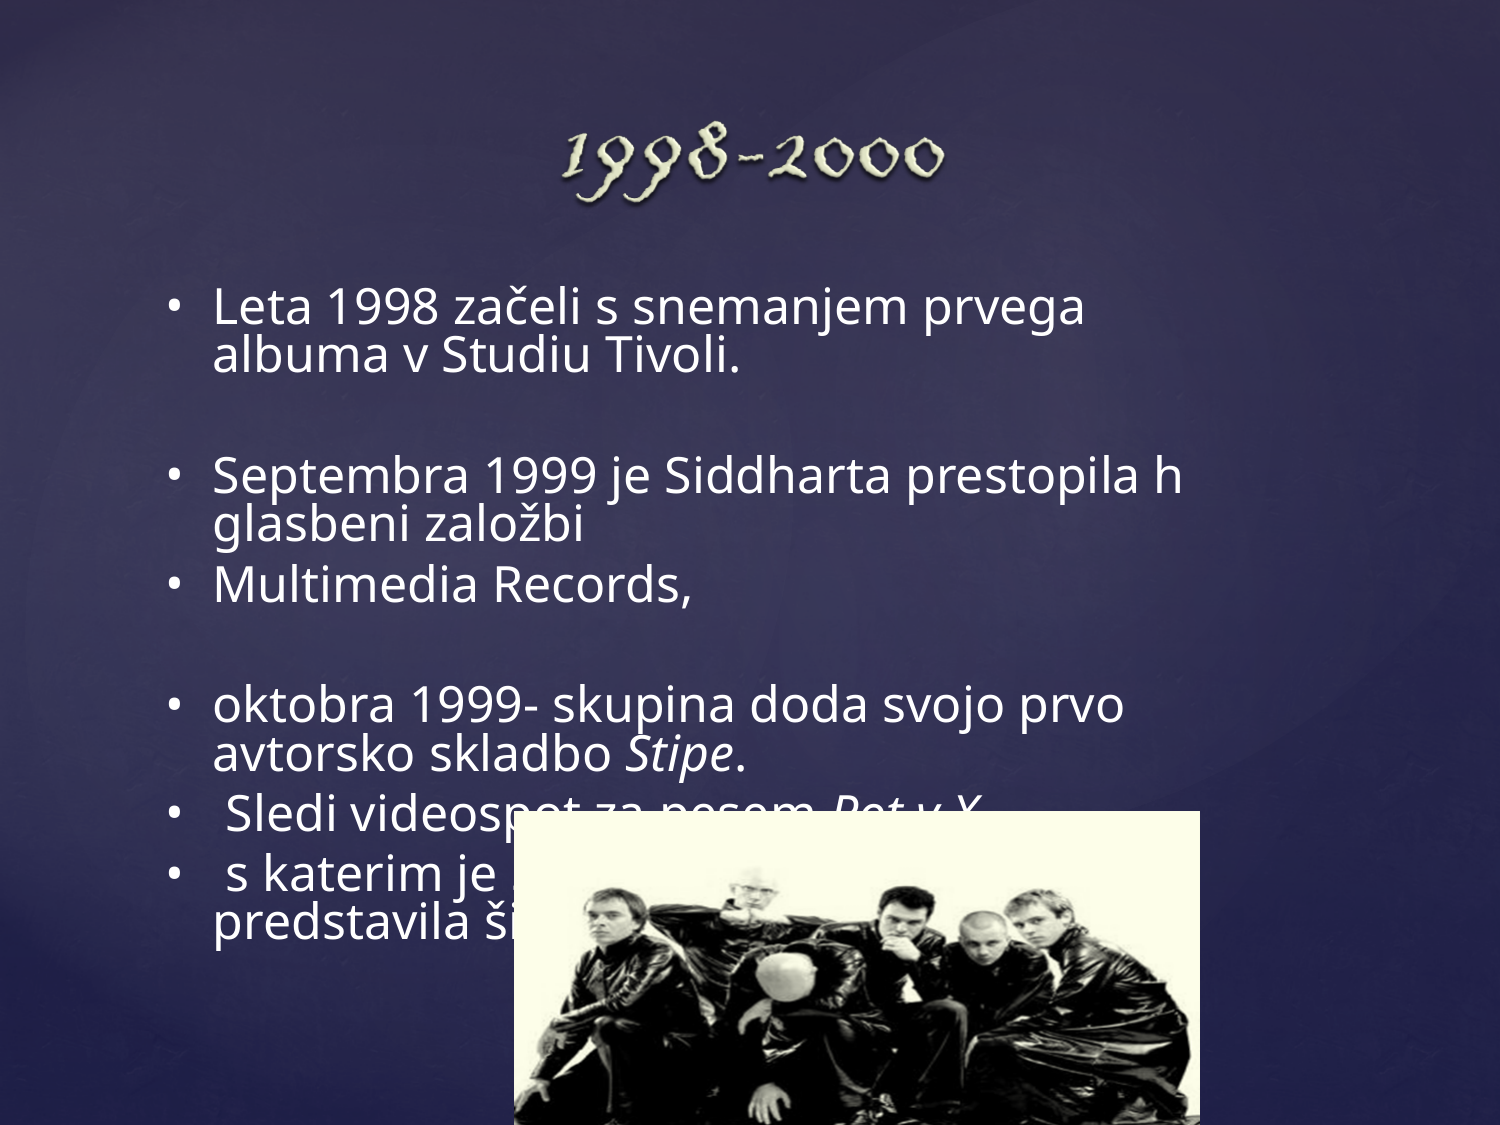

# Leta 1998 začeli s snemanjem prvega albuma v Studiu Tivoli.
Septembra 1999 je Siddharta prestopila h glasbeni založbi
Multimedia Records,
oktobra 1999- skupina doda svojo prvo avtorsko skladbo Stipe.
 Sledi videospot za pesem Pot v X,
 s katerim je Siddharta svoje ime predstavila širši javnosti.